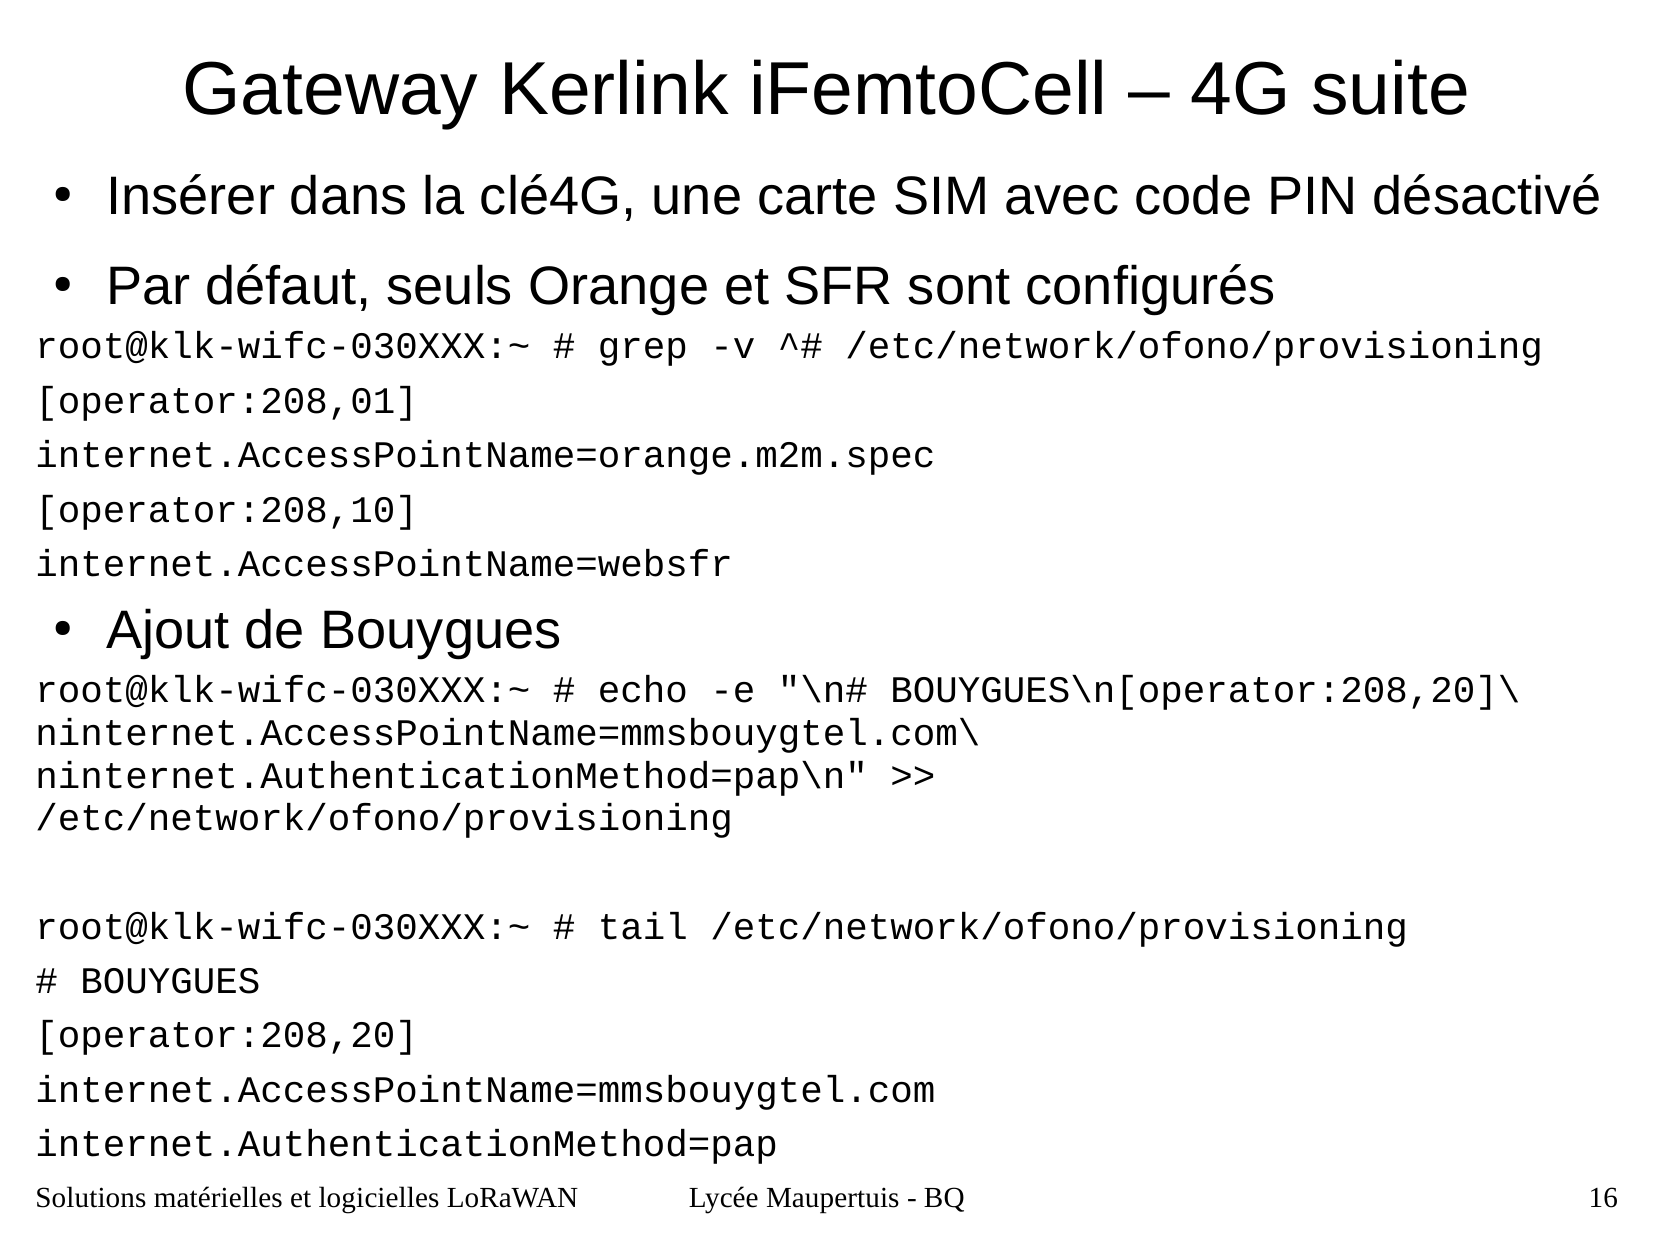

# Gateway Kerlink iFemtoCell – 4G suite
Insérer dans la clé4G, une carte SIM avec code PIN désactivé
Par défaut, seuls Orange et SFR sont configurés
root@klk-wifc-030XXX:~ # grep -v ^# /etc/network/ofono/provisioning
[operator:208,01]
internet.AccessPointName=orange.m2m.spec
[operator:208,10]
internet.AccessPointName=websfr
Ajout de Bouygues
root@klk-wifc-030XXX:~ # echo -e "\n# BOUYGUES\n[operator:208,20]\ninternet.AccessPointName=mmsbouygtel.com\ninternet.AuthenticationMethod=pap\n" >> /etc/network/ofono/provisioning
root@klk-wifc-030XXX:~ # tail /etc/network/ofono/provisioning
# BOUYGUES
[operator:208,20]
internet.AccessPointName=mmsbouygtel.com
internet.AuthenticationMethod=pap
Solutions matérielles et logicielles LoRaWAN
Lycée Maupertuis - BQ
16